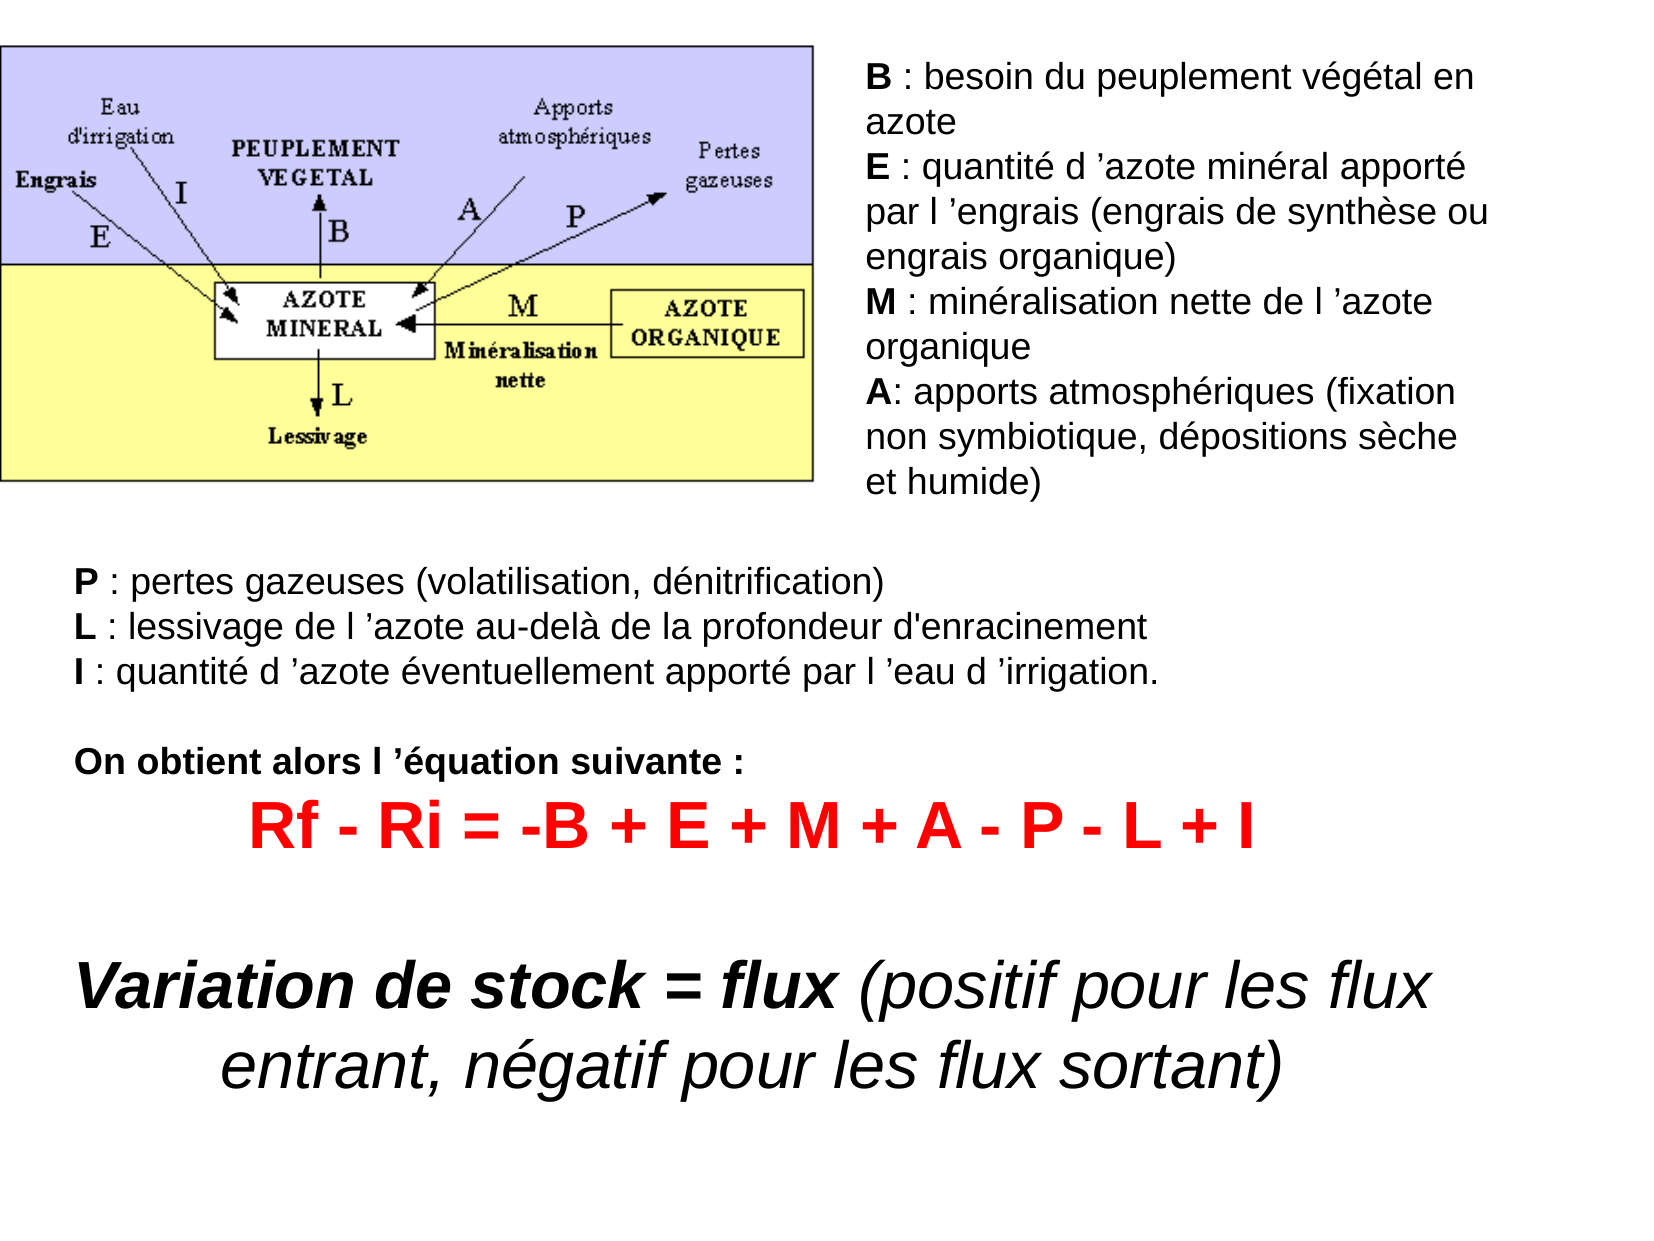

B : besoin du peuplement végétal en azote
E : quantité d ’azote minéral apporté par l ’engrais (engrais de synthèse ou engrais organique)
M : minéralisation nette de l ’azote organique
A: apports atmosphériques (fixation non symbiotique, dépositions sèche et humide)
P : pertes gazeuses (volatilisation, dénitrification)
L : lessivage de l ’azote au-delà de la profondeur d'enracinement
I : quantité d ’azote éventuellement apporté par l ’eau d ’irrigation.
On obtient alors l ’équation suivante :
Rf - Ri = -B + E + M + A - P - L + I
Variation de stock = flux (positif pour les flux entrant, négatif pour les flux sortant)